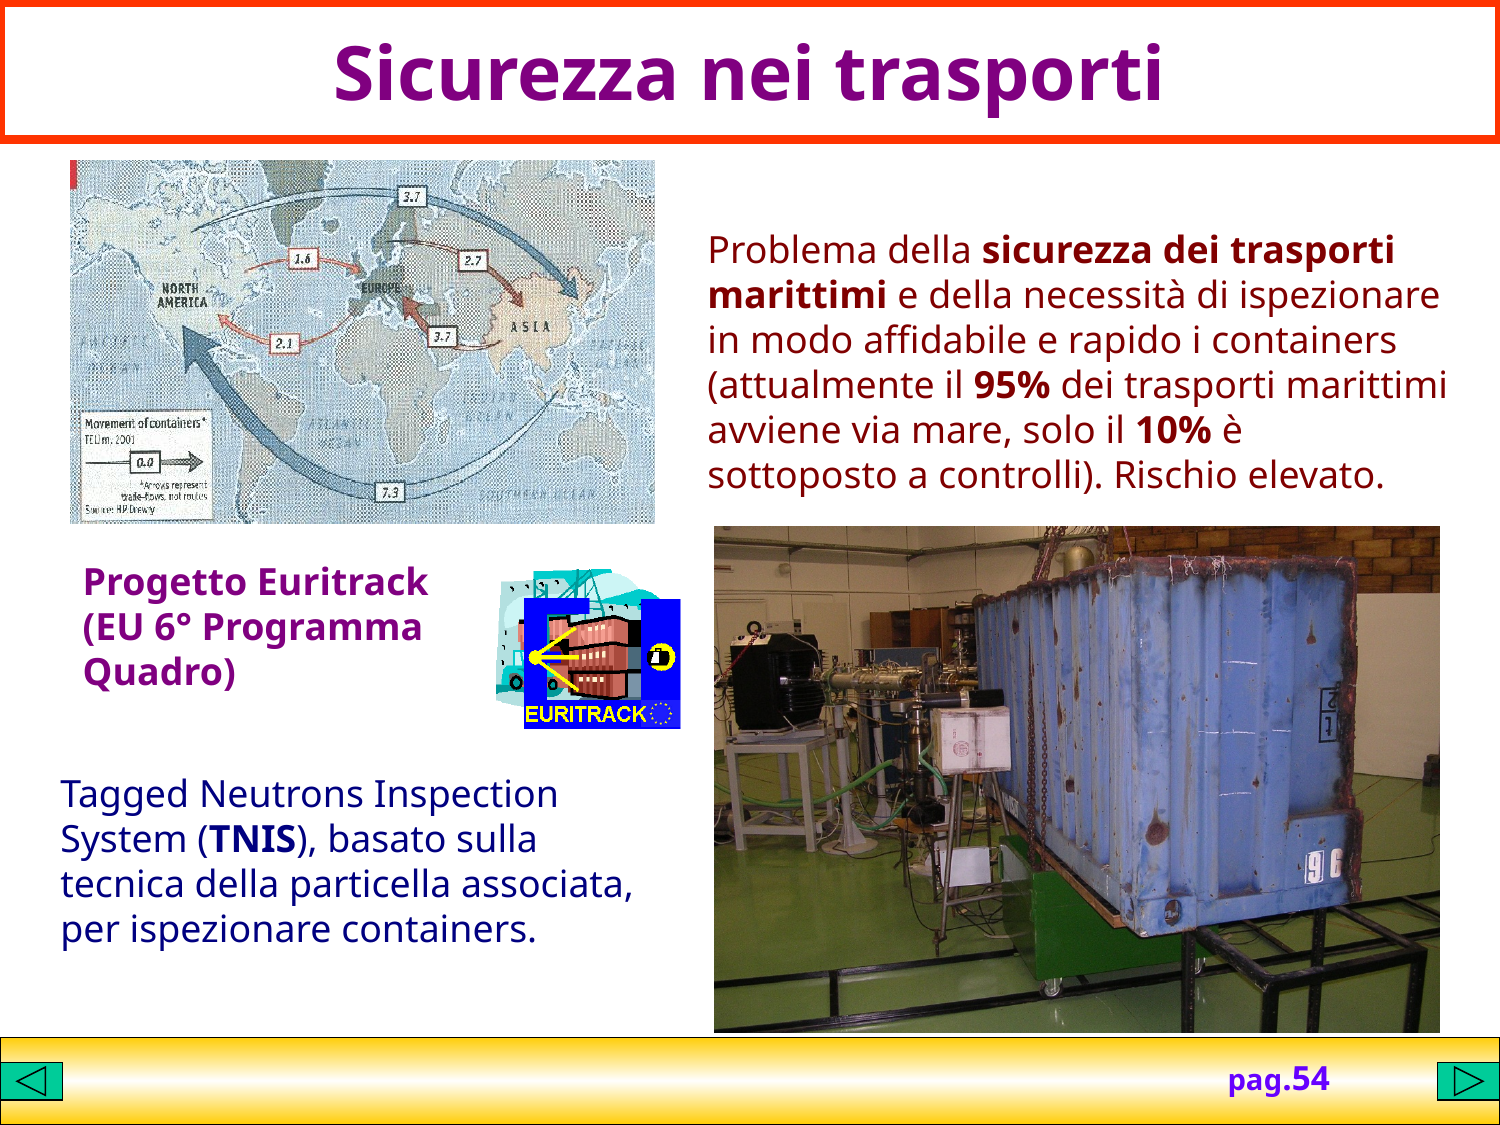

# Sicurezza nei trasporti
Problema della sicurezza dei trasporti
marittimi e della necessità di ispezionare
in modo affidabile e rapido i containers
(attualmente il 95% dei trasporti marittimi
avviene via mare, solo il 10% è
sottoposto a controlli). Rischio elevato.
Progetto Euritrack
(EU 6° Programma
Quadro)
Tagged Neutrons Inspection System (TNIS), basato sulla tecnica della particella associata, per ispezionare containers.
54